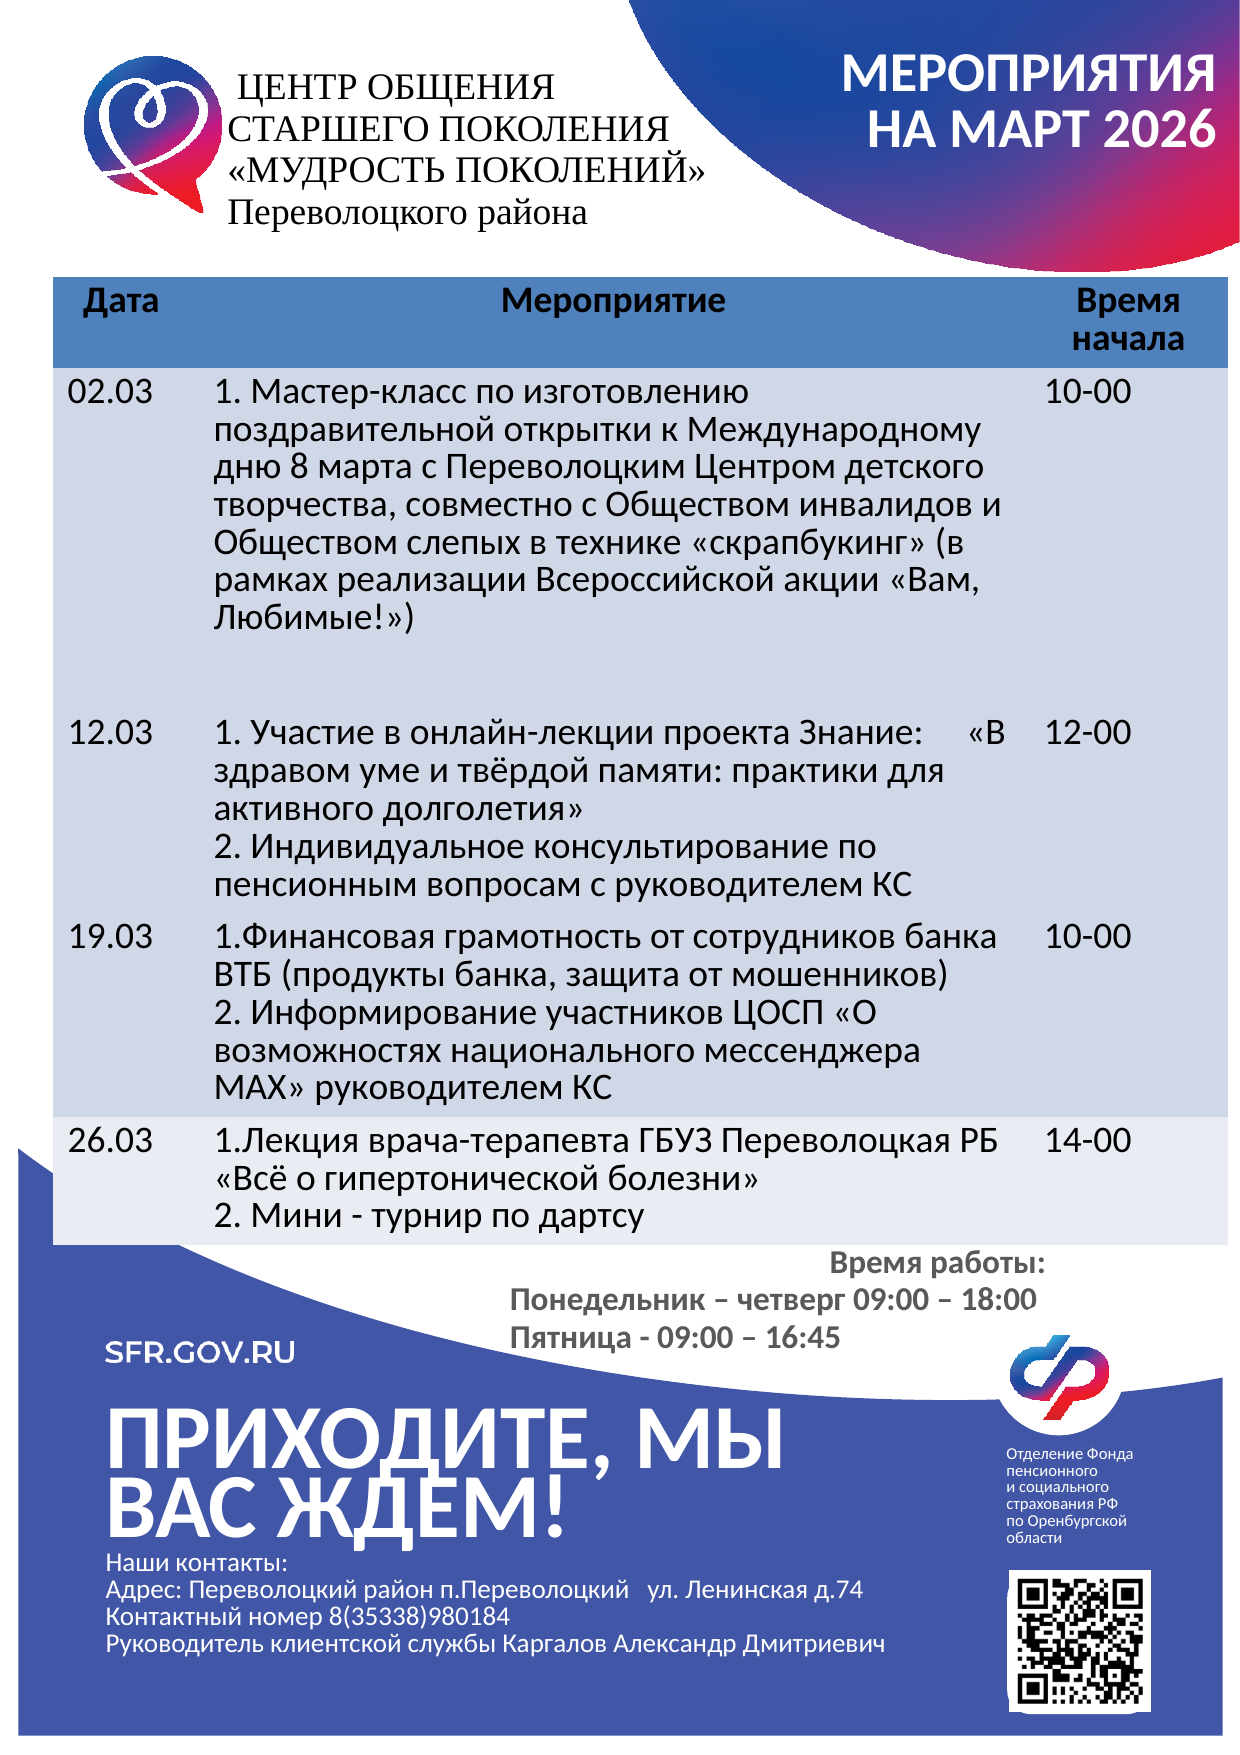

МЕРОПРИЯТИЯ НА МАРТ 2026
 ЦЕНТР ОБЩЕНИЯ СТАРШЕГО ПОКОЛЕНИЯ «МУДРОСТЬ ПОКОЛЕНИЙ»
Переволоцкого района
| Дата | Мероприятие | Время начала |
| --- | --- | --- |
| 02.03 | 1. Мастер-класс по изготовлению поздравительной открытки к Международному дню 8 марта с Переволоцким Центром детского творчества, совместно с Обществом инвалидов и Обществом слепых в технике «скрапбукинг» (в рамках реализации Всероссийской акции «Вам, Любимые!») | 10-00 |
| 12.03 | 1. Участие в онлайн-лекции проекта Знание: «В здравом уме и твёрдой памяти: практики для активного долголетия» 2. Индивидуальное консультирование по пенсионным вопросам с руководителем КС | 12-00 |
| 19.03 | 1.Финансовая грамотность от сотрудников банка ВТБ (продукты банка, защита от мошенников) 2. Информирование участников ЦОСП «О возможностях национального мессенджера МАХ» руководителем КС | 10-00 |
| 26.03 | 1.Лекция врача-терапевта ГБУЗ Переволоцкая РБ «Всё о гипертонической болезни» 2. Мини - турнир по дартсу | 14-00 |
Время работы: Понедельник – четверг 09:00 – 18:00 Пятница - 09:00 – 16:45
ПРИХОДИТЕ, МЫ ВАС ЖДЕМ!
Наши контакты:
Адрес: Переволоцкий район п.Переволоцкий ул. Ленинская д.74
Контактный номер 8(35338)980184
Руководитель клиентской службы Каргалов Александр Дмитриевич
Отделение Фонда пенсионного
и социального страхования РФ
по Оренбургской области